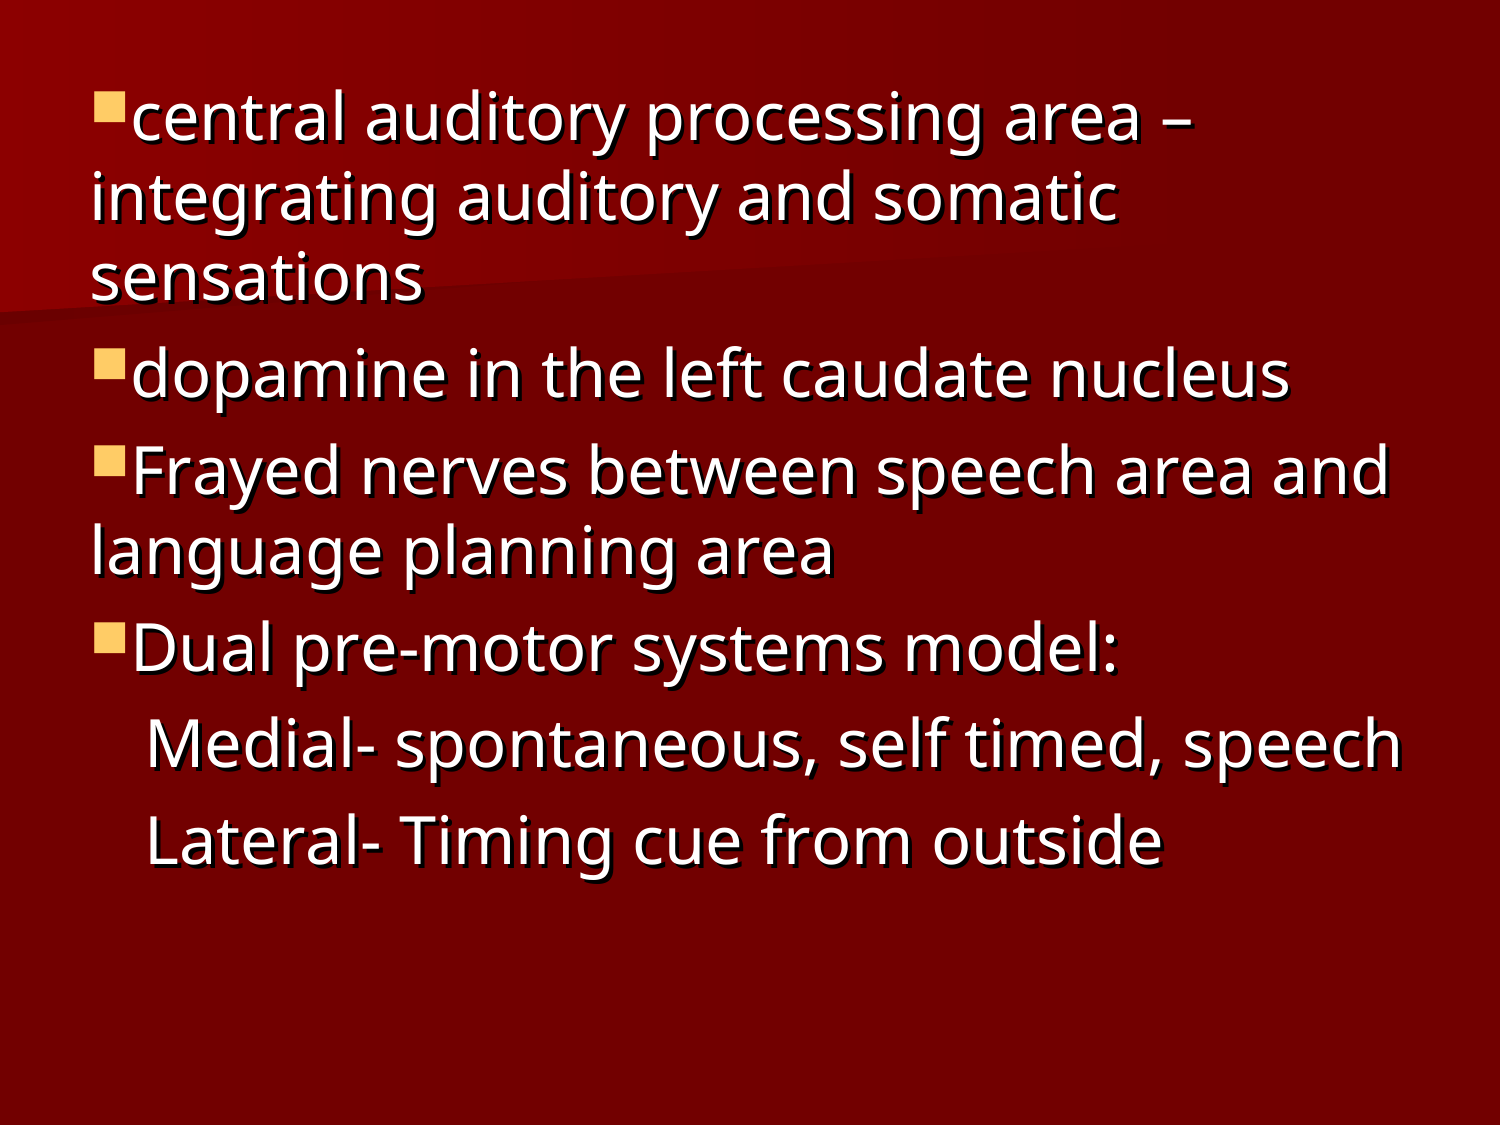

# central auditory processing area – integrating auditory and somatic sensations
dopamine in the left caudate nucleus
Frayed nerves between speech area and language planning area
Dual pre-motor systems model:
Medial- spontaneous, self timed, speech
Lateral- Timing cue from outside